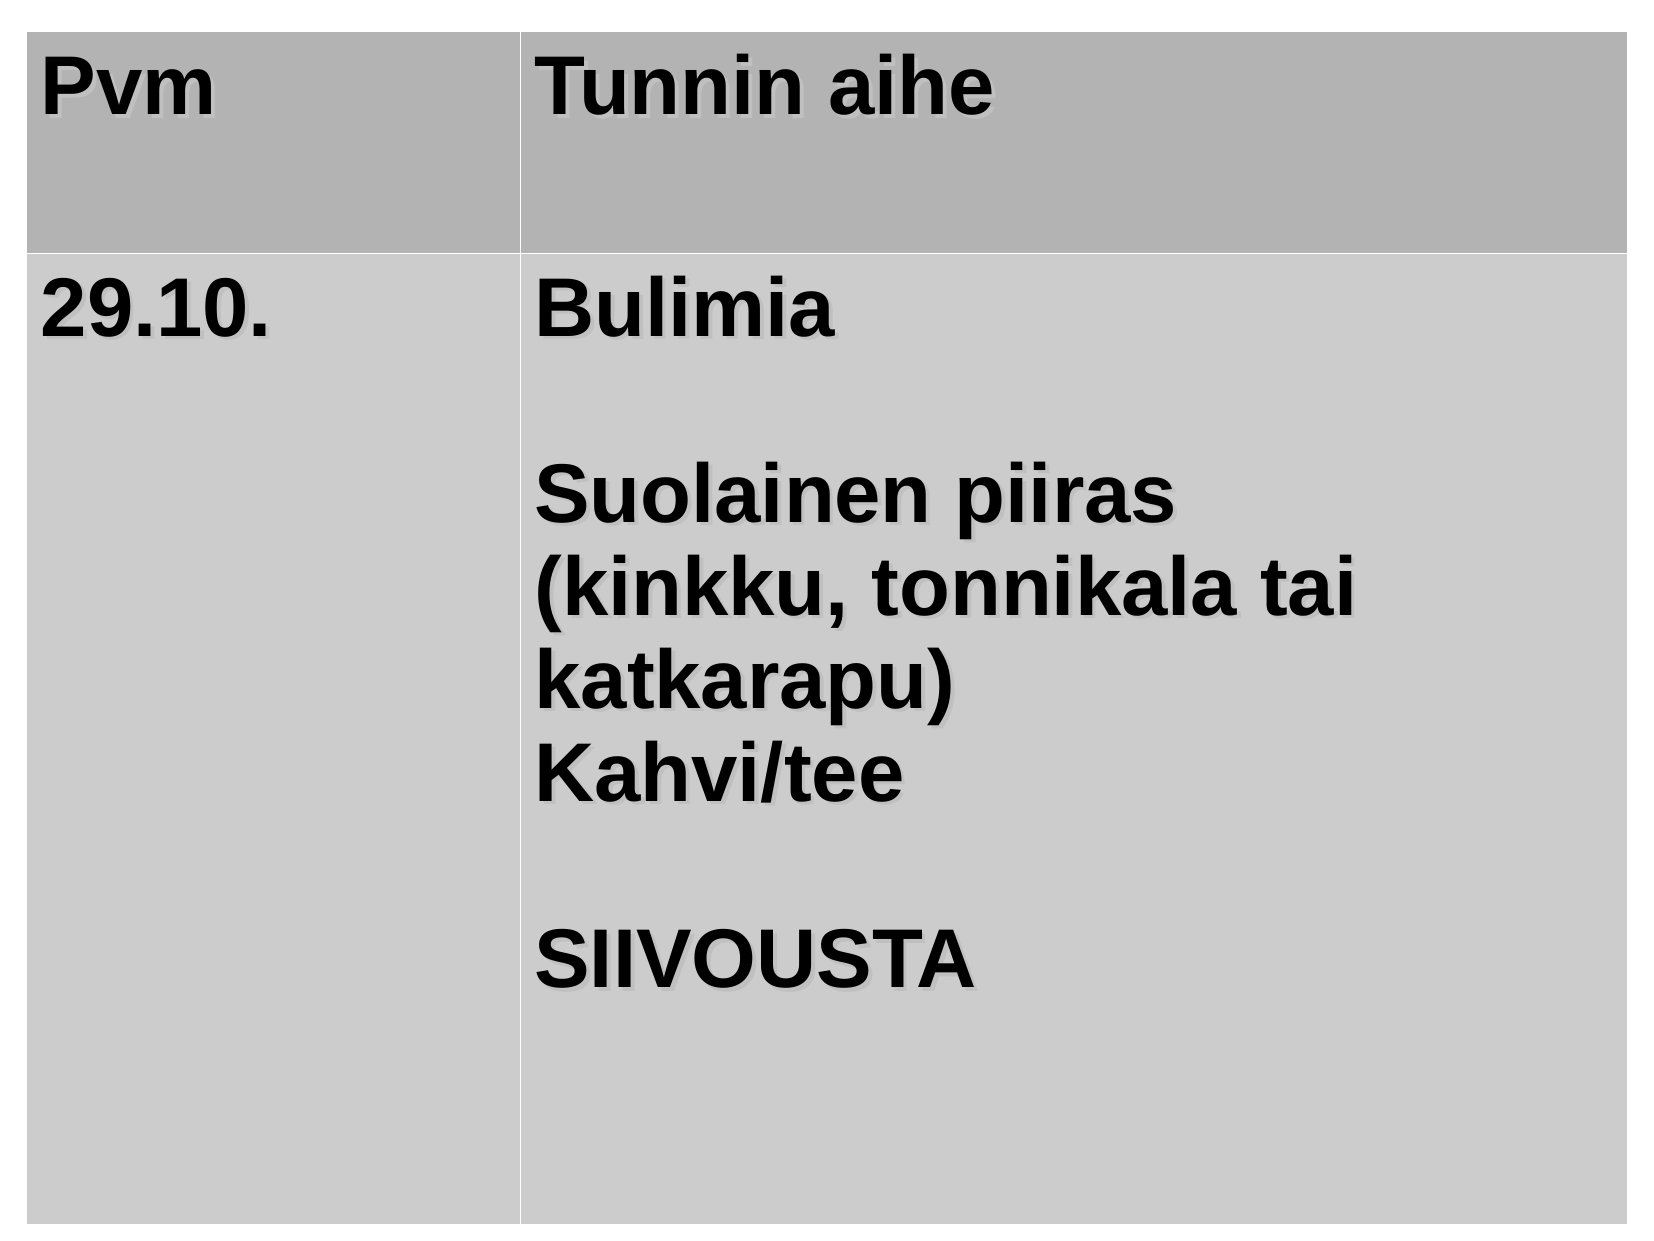

| Pvm | Tunnin aihe |
| --- | --- |
| 29.10. | Bulimia Suolainen piiras (kinkku, tonnikala tai katkarapu) Kahvi/tee SIIVOUSTA |
#